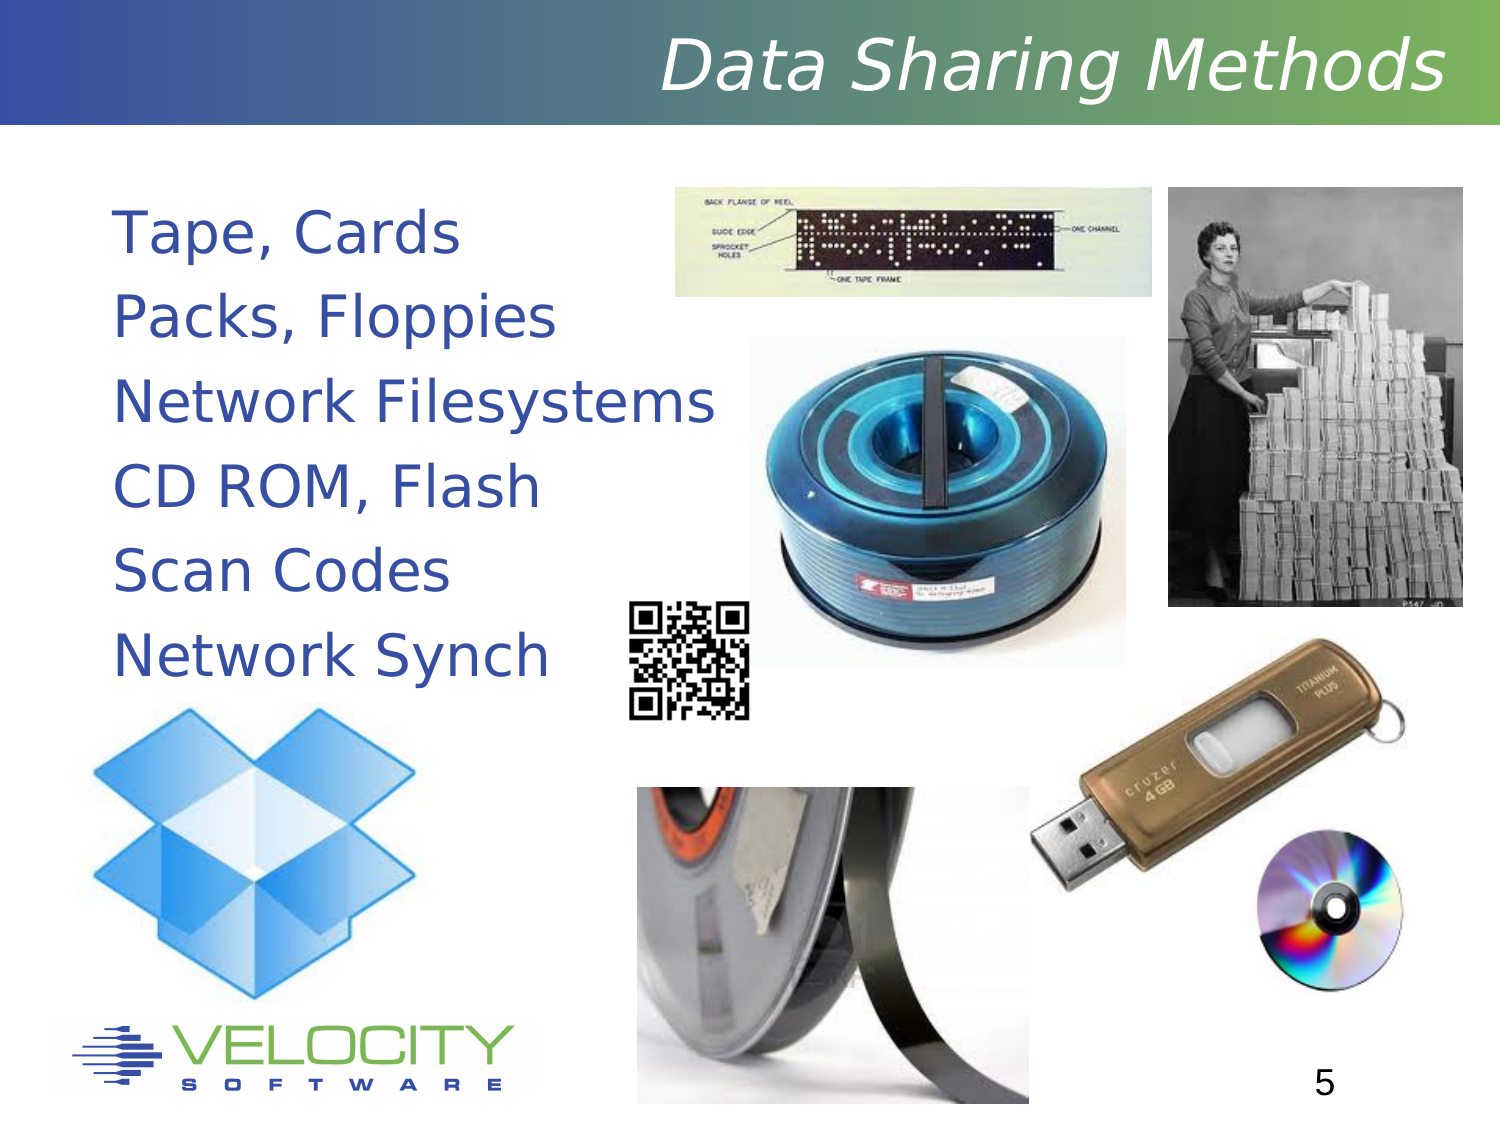

# Data Sharing Methods
Tape, Cards
Packs, Floppies
Network Filesystems
CD ROM, Flash
Scan Codes
Network Synch
5